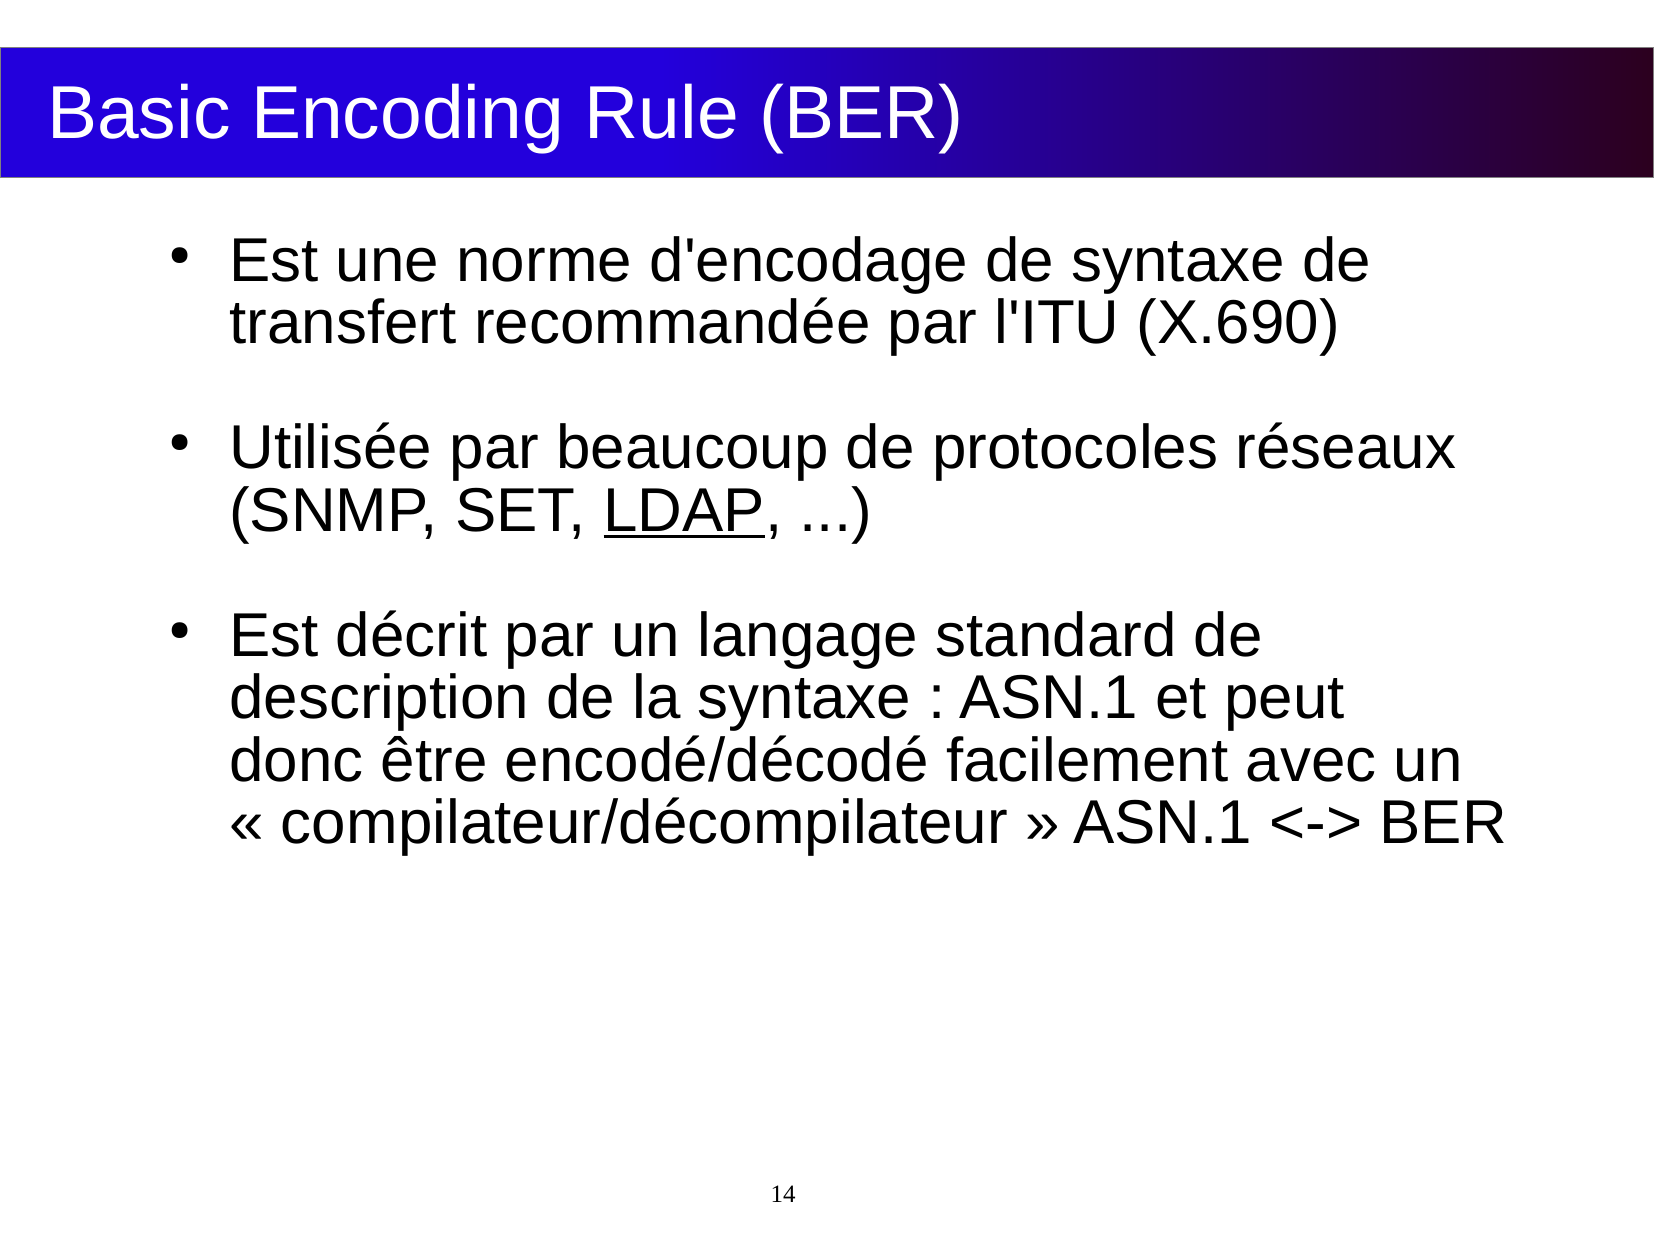

# Basic Encoding Rule (BER)
Est une norme d'encodage de syntaxe de
transfert recommandée par l'ITU (X.690)
Utilisée par beaucoup de protocoles réseaux
(SNMP, SET, LDAP, ...)
Est décrit par un langage standard de
description de la syntaxe : ASN.1 et peut
donc être encodé/décodé facilement avec un
« compilateur/décompilateur » ASN.1 <-> BER